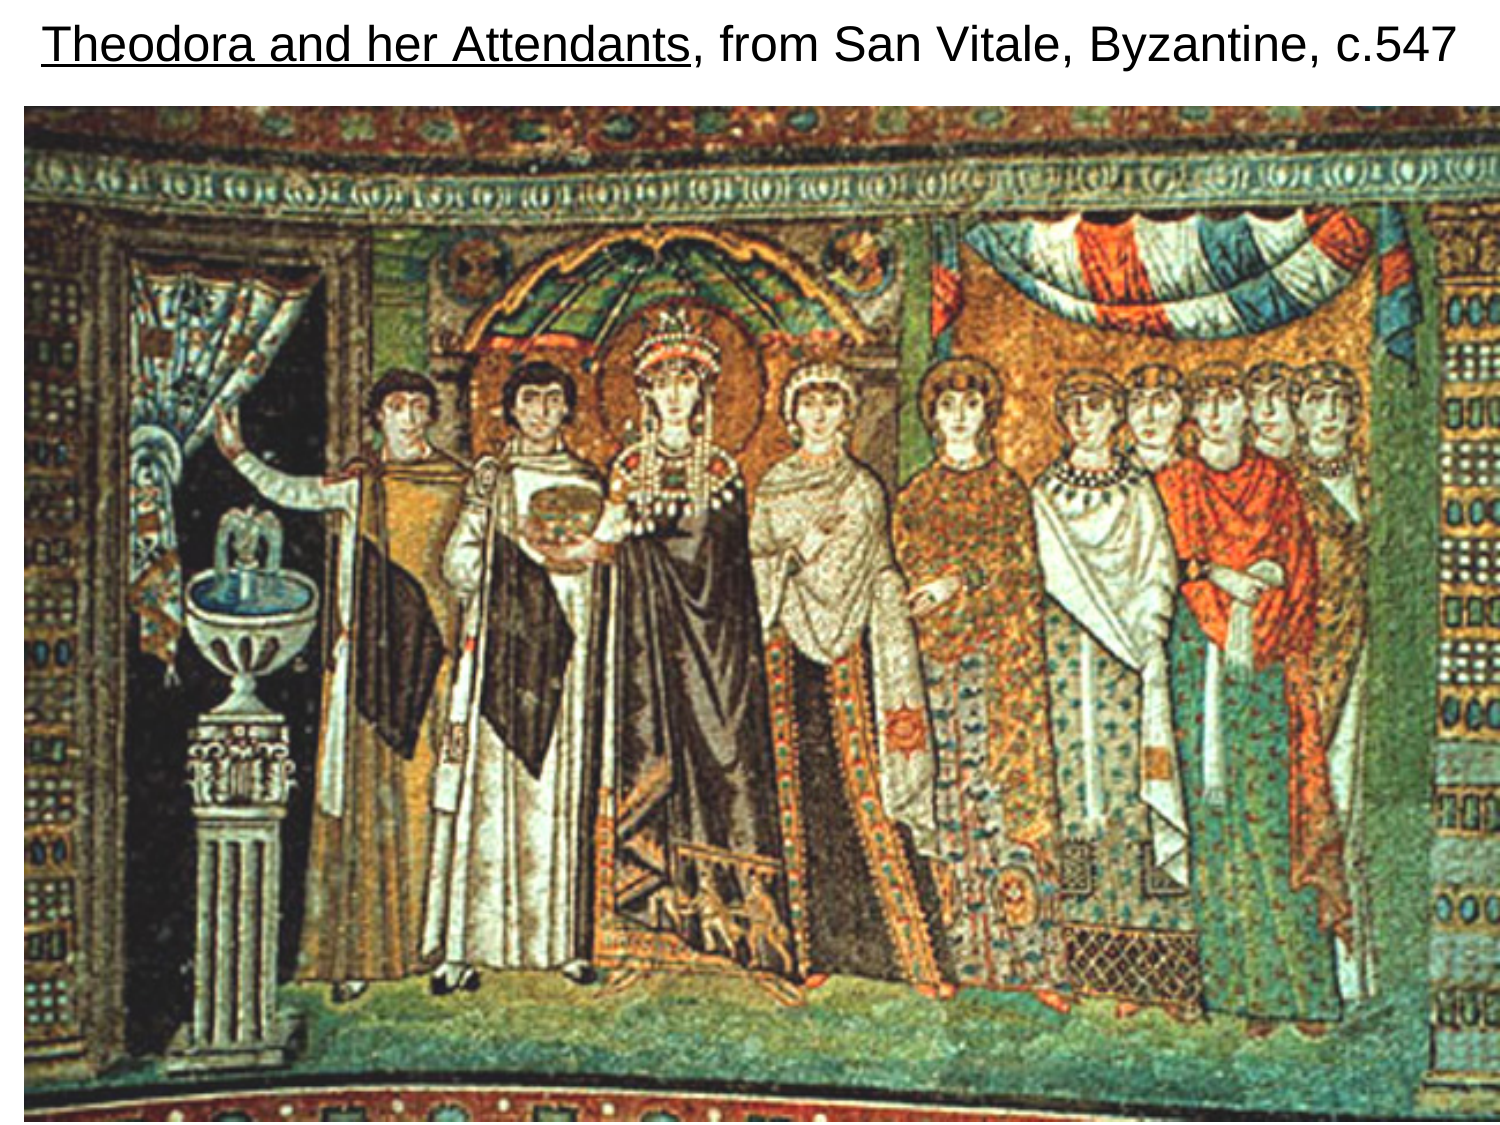

# Theodora and her Attendants, from San Vitale, Byzantine, c.547